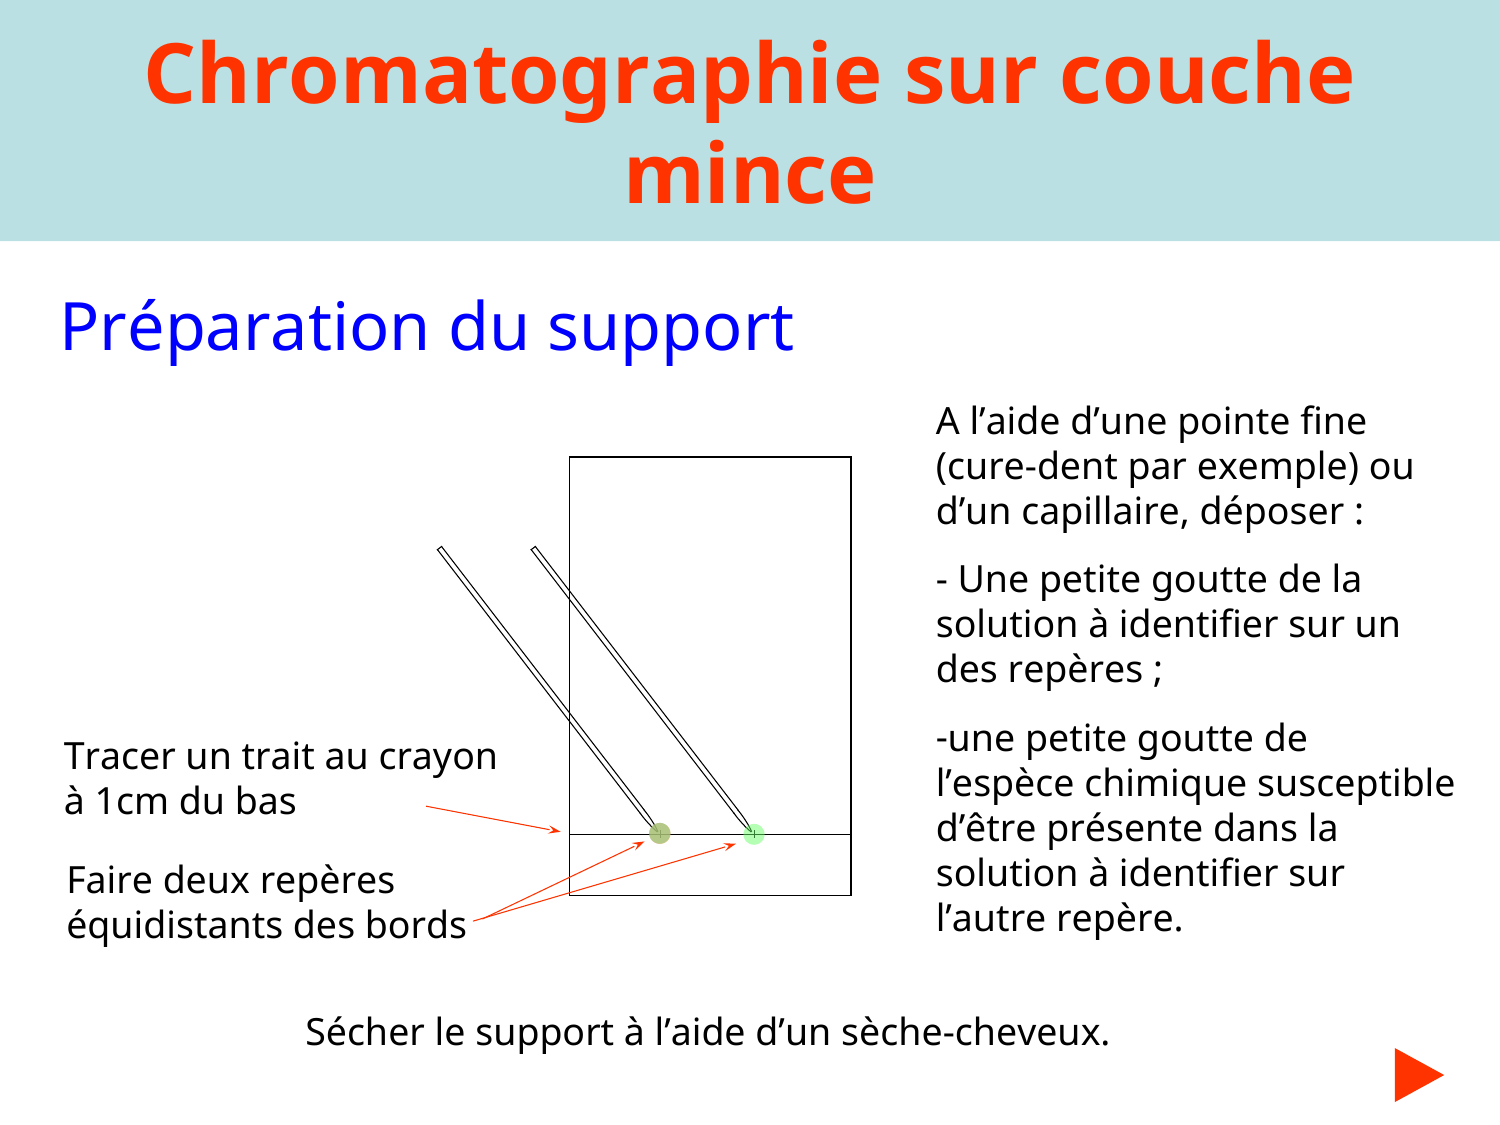

# Chromatographie sur couche mince
Préparation du support
A l’aide d’une pointe fine (cure-dent par exemple) ou d’un capillaire, déposer :
 Une petite goutte de la solution à identifier sur un des repères ;
une petite goutte de l’espèce chimique susceptible d’être présente dans la solution à identifier sur l’autre repère.
Tracer un trait au crayon à 1cm du bas
Faire deux repères équidistants des bords
Sécher le support à l’aide d’un sèche-cheveux.